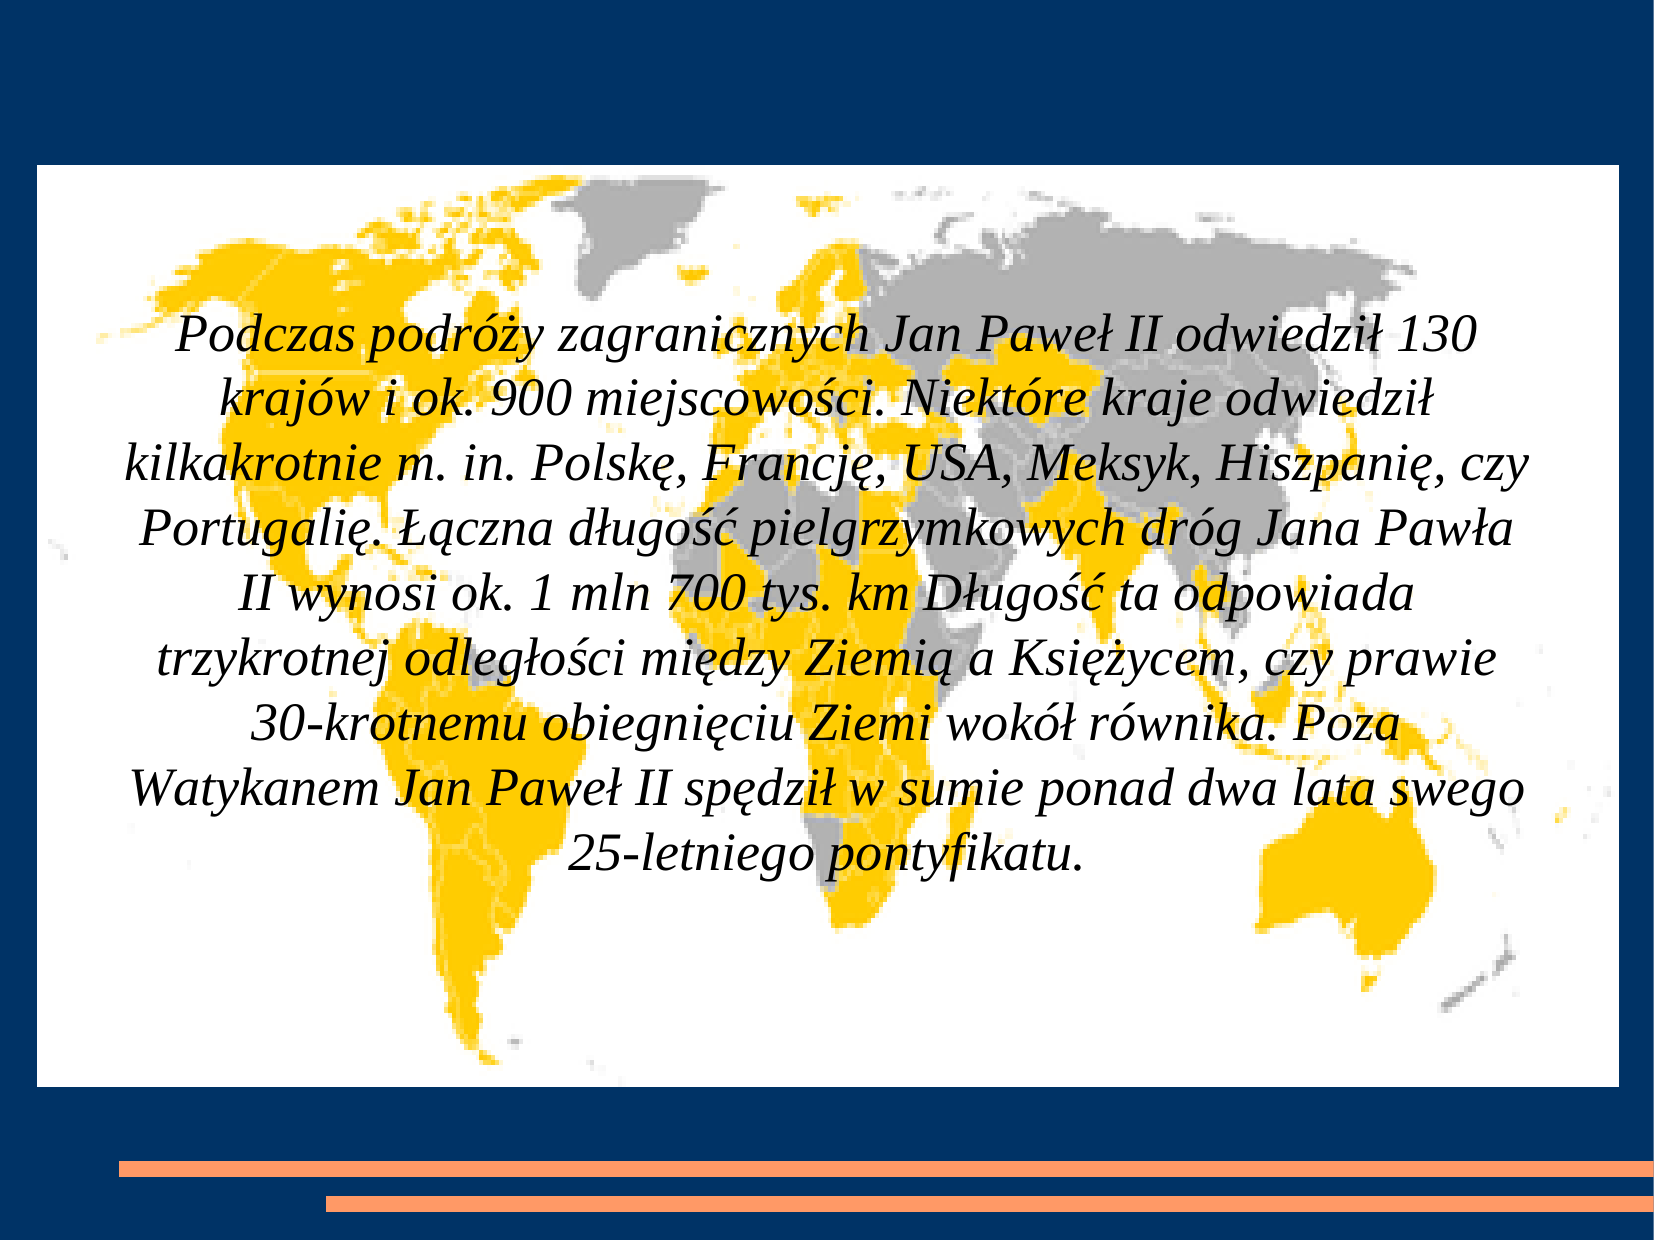

# Podczas podróży zagranicznych Jan Paweł II odwiedził 130 krajów i ok. 900 miejscowości. Niektóre kraje odwiedził kilkakrotnie m. in. Polskę, Francję, USA, Meksyk, Hiszpanię, czy Portugalię. Łączna długość pielgrzymkowych dróg Jana Pawła II wynosi ok. 1 mln 700 tys. km Długość ta odpowiada trzykrotnej odległości między Ziemią a Księżycem, czy prawie 30-krotnemu obiegnięciu Ziemi wokół równika. Poza Watykanem Jan Paweł II spędził w sumie ponad dwa lata swego 25-letniego pontyfikatu.